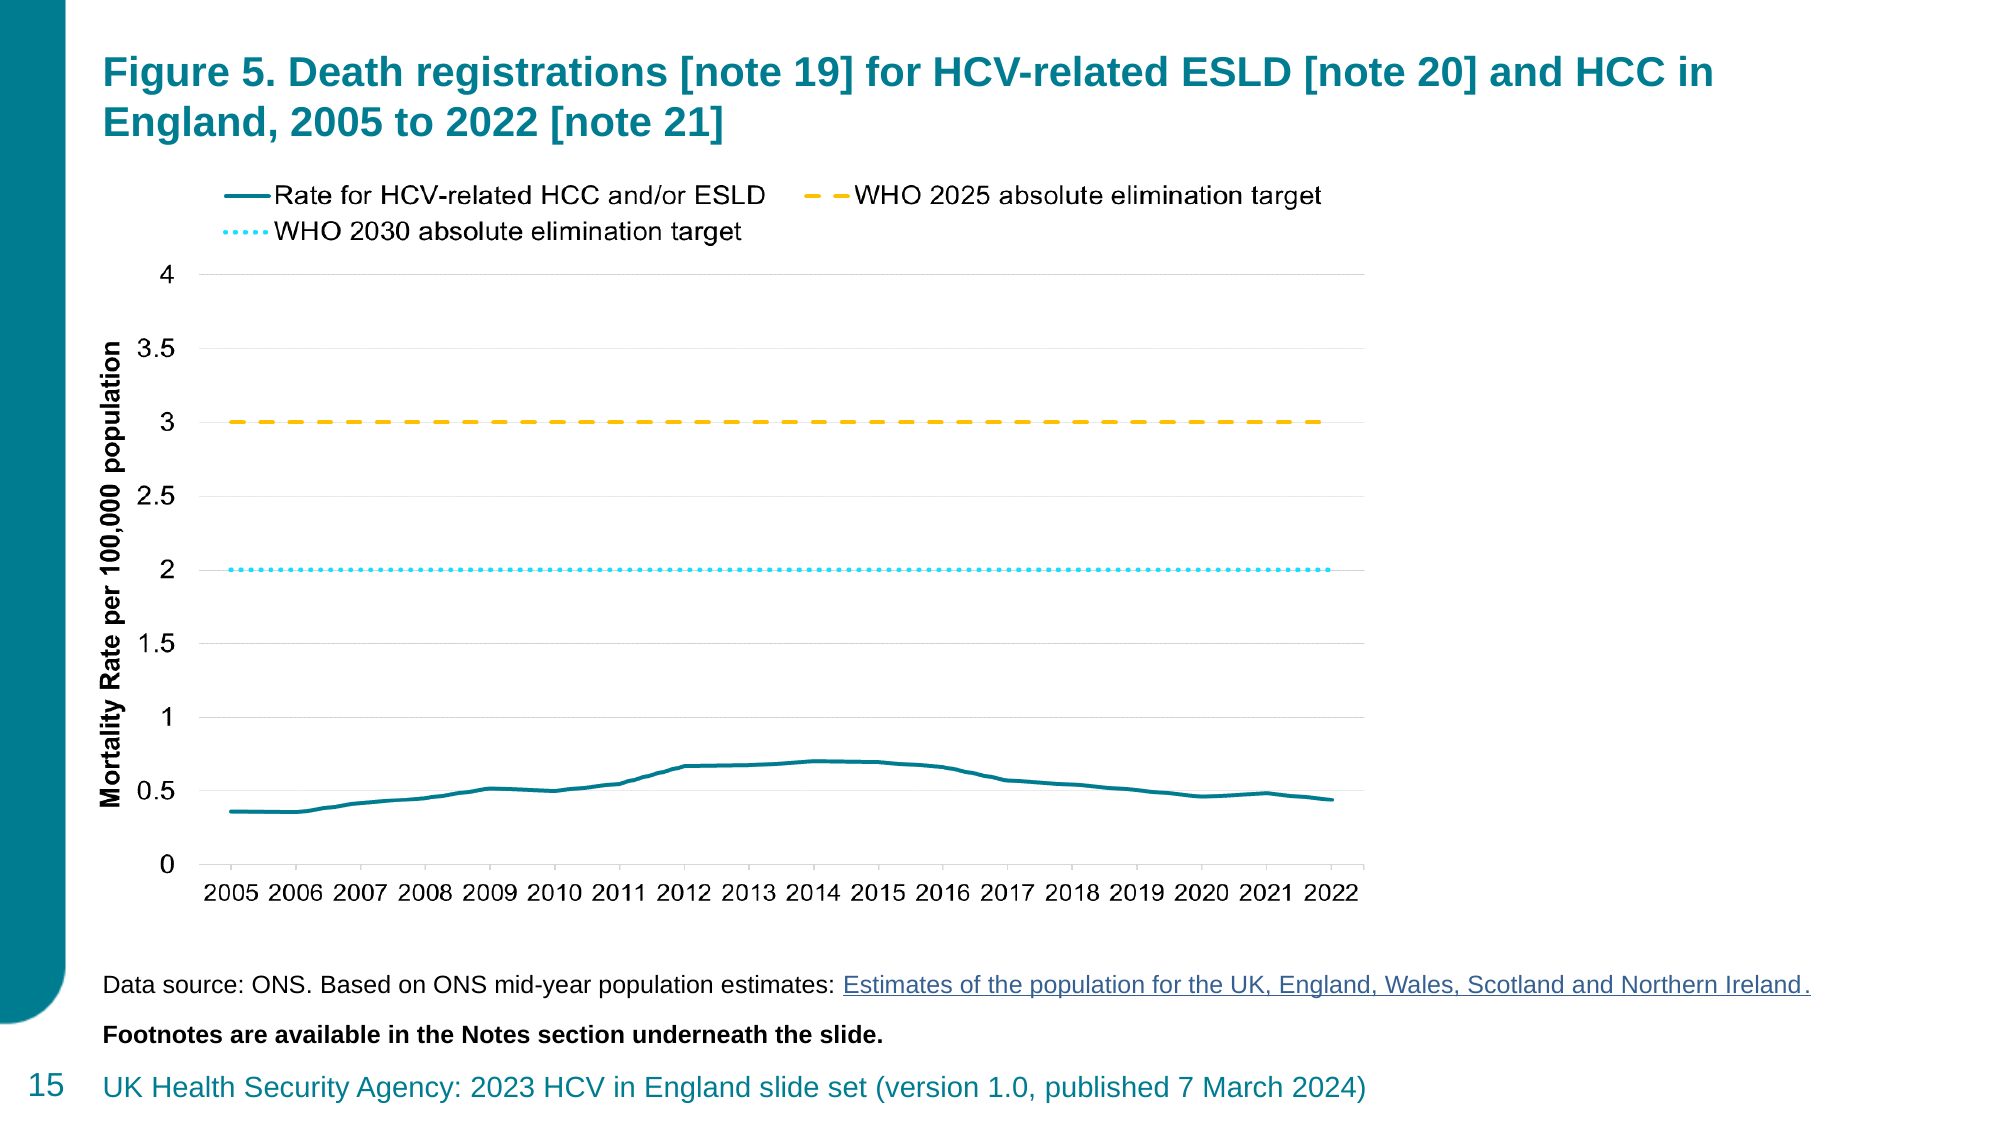

# Figure 5. Death registrations [note 19] for HCV-related ESLD [note 20] and HCC in England, 2005 to 2022 [note 21]
Data source: ONS. Based on ONS mid-year population estimates: Estimates of the population for the UK, England, Wales, Scotland and Northern Ireland.
Footnotes are available in the Notes section underneath the slide.
UK Health Security Agency: 2023 HCV in England slide set (version 1.0, published 7 March 2024)
13